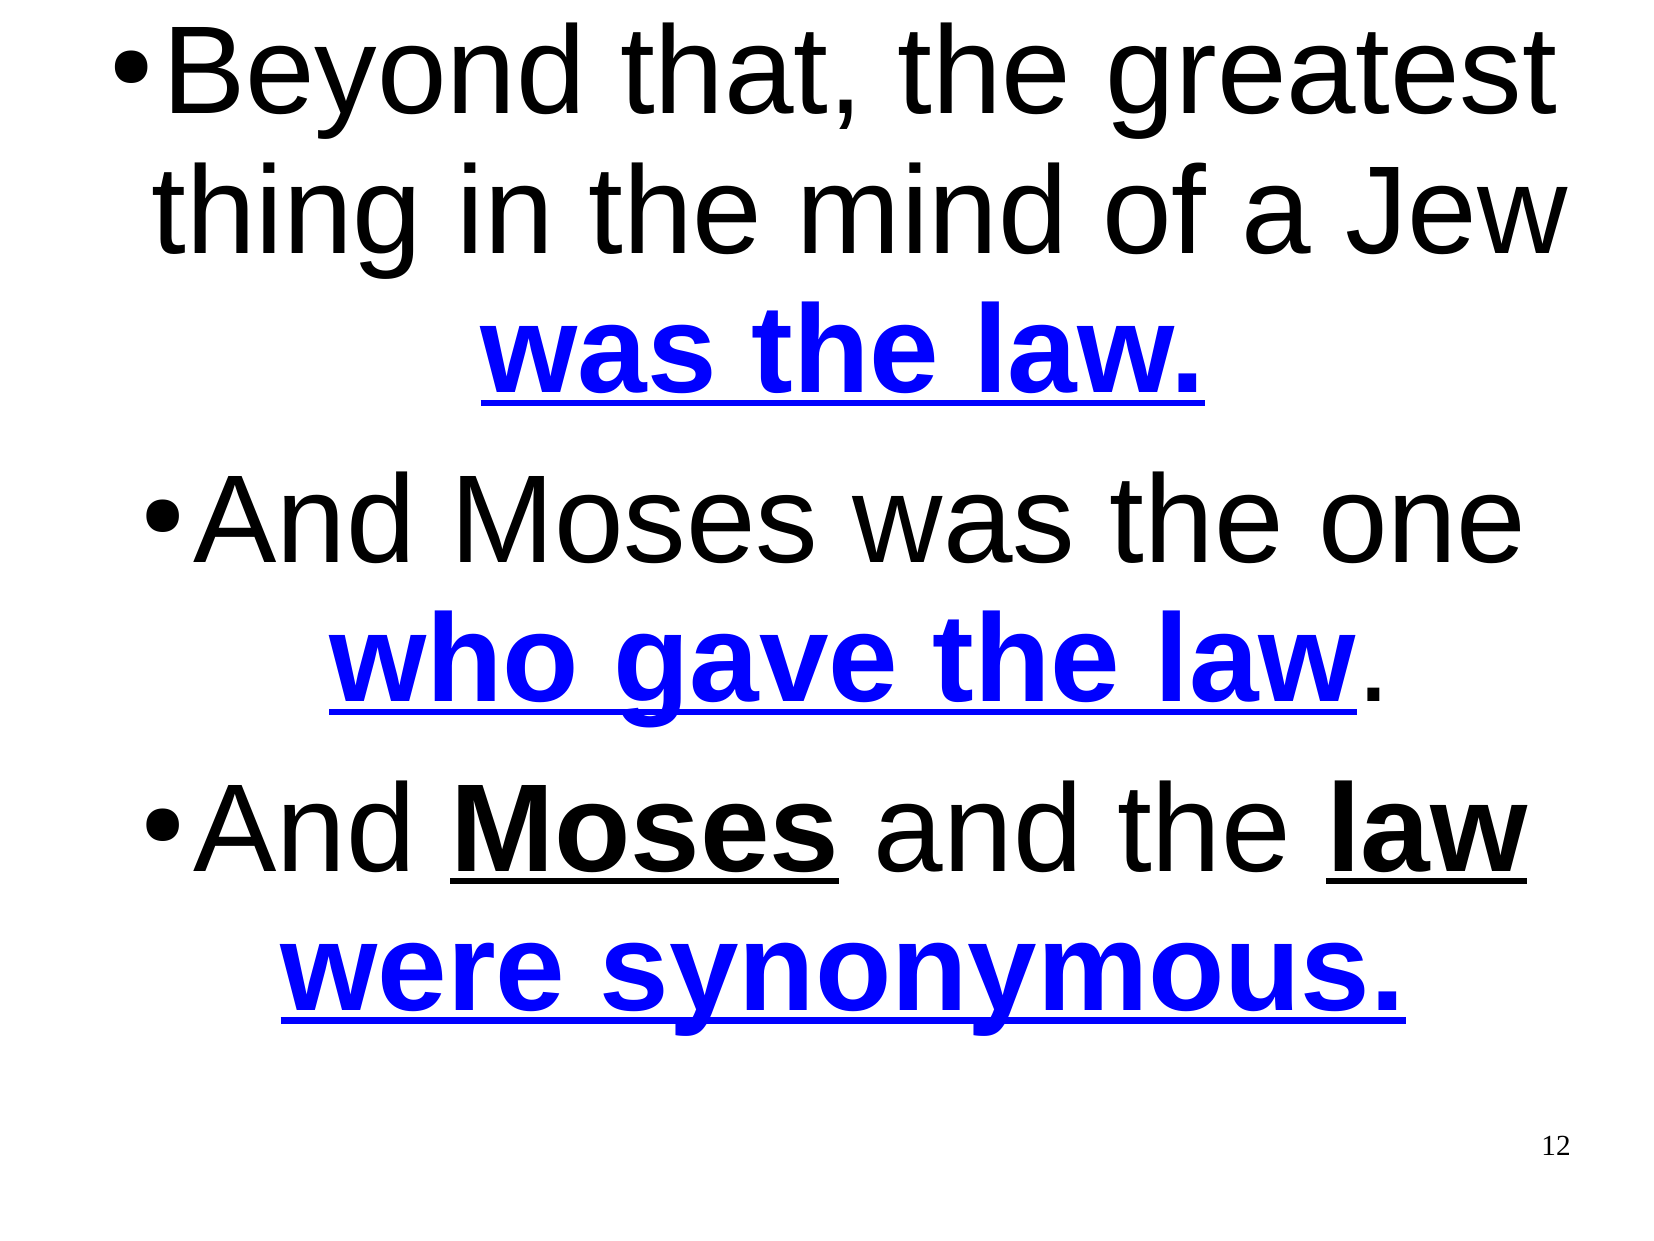

# Beyond that, the greatest thing in the mind of a Jew was the law.
And Moses was the one who gave the law.
And Moses and the law were synonymous.
12